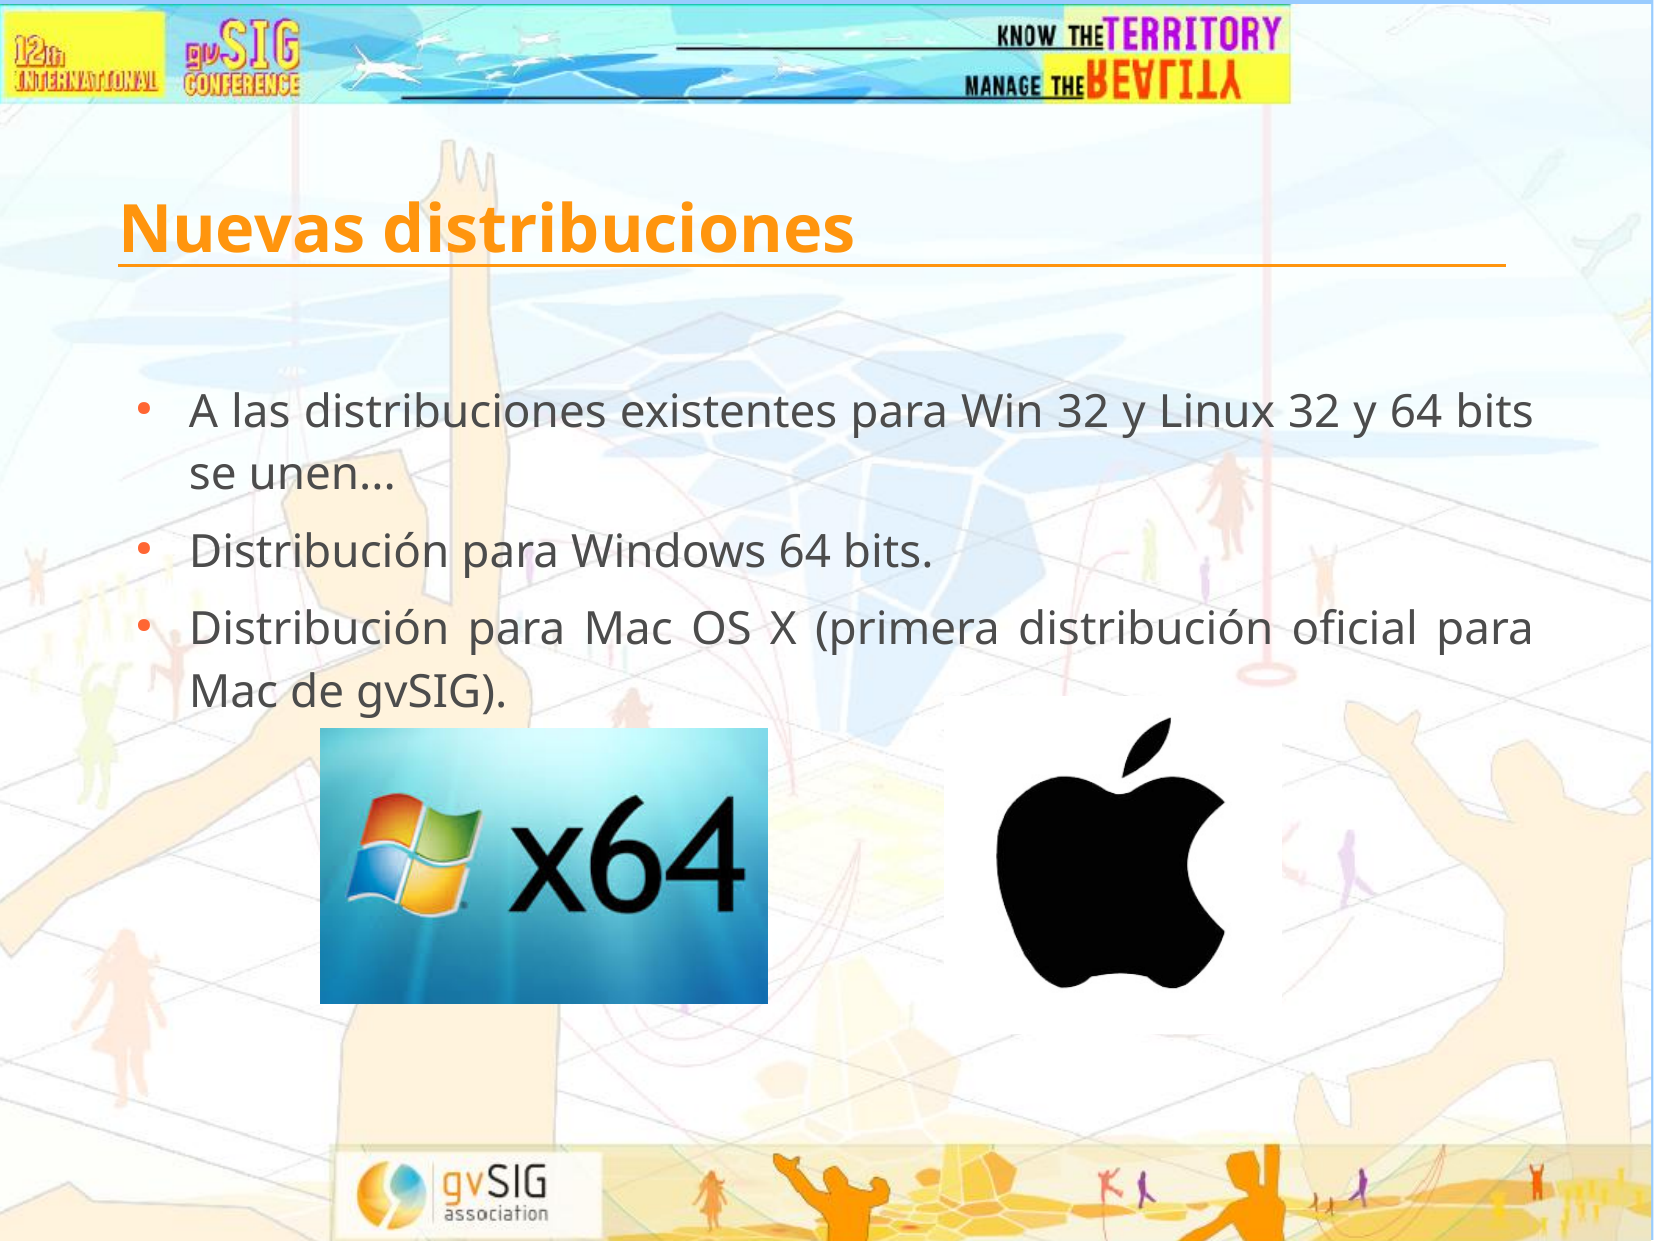

# Nuevas distribuciones
A las distribuciones existentes para Win 32 y Linux 32 y 64 bits se unen...
Distribución para Windows 64 bits.
Distribución para Mac OS X (primera distribución oficial para Mac de gvSIG).